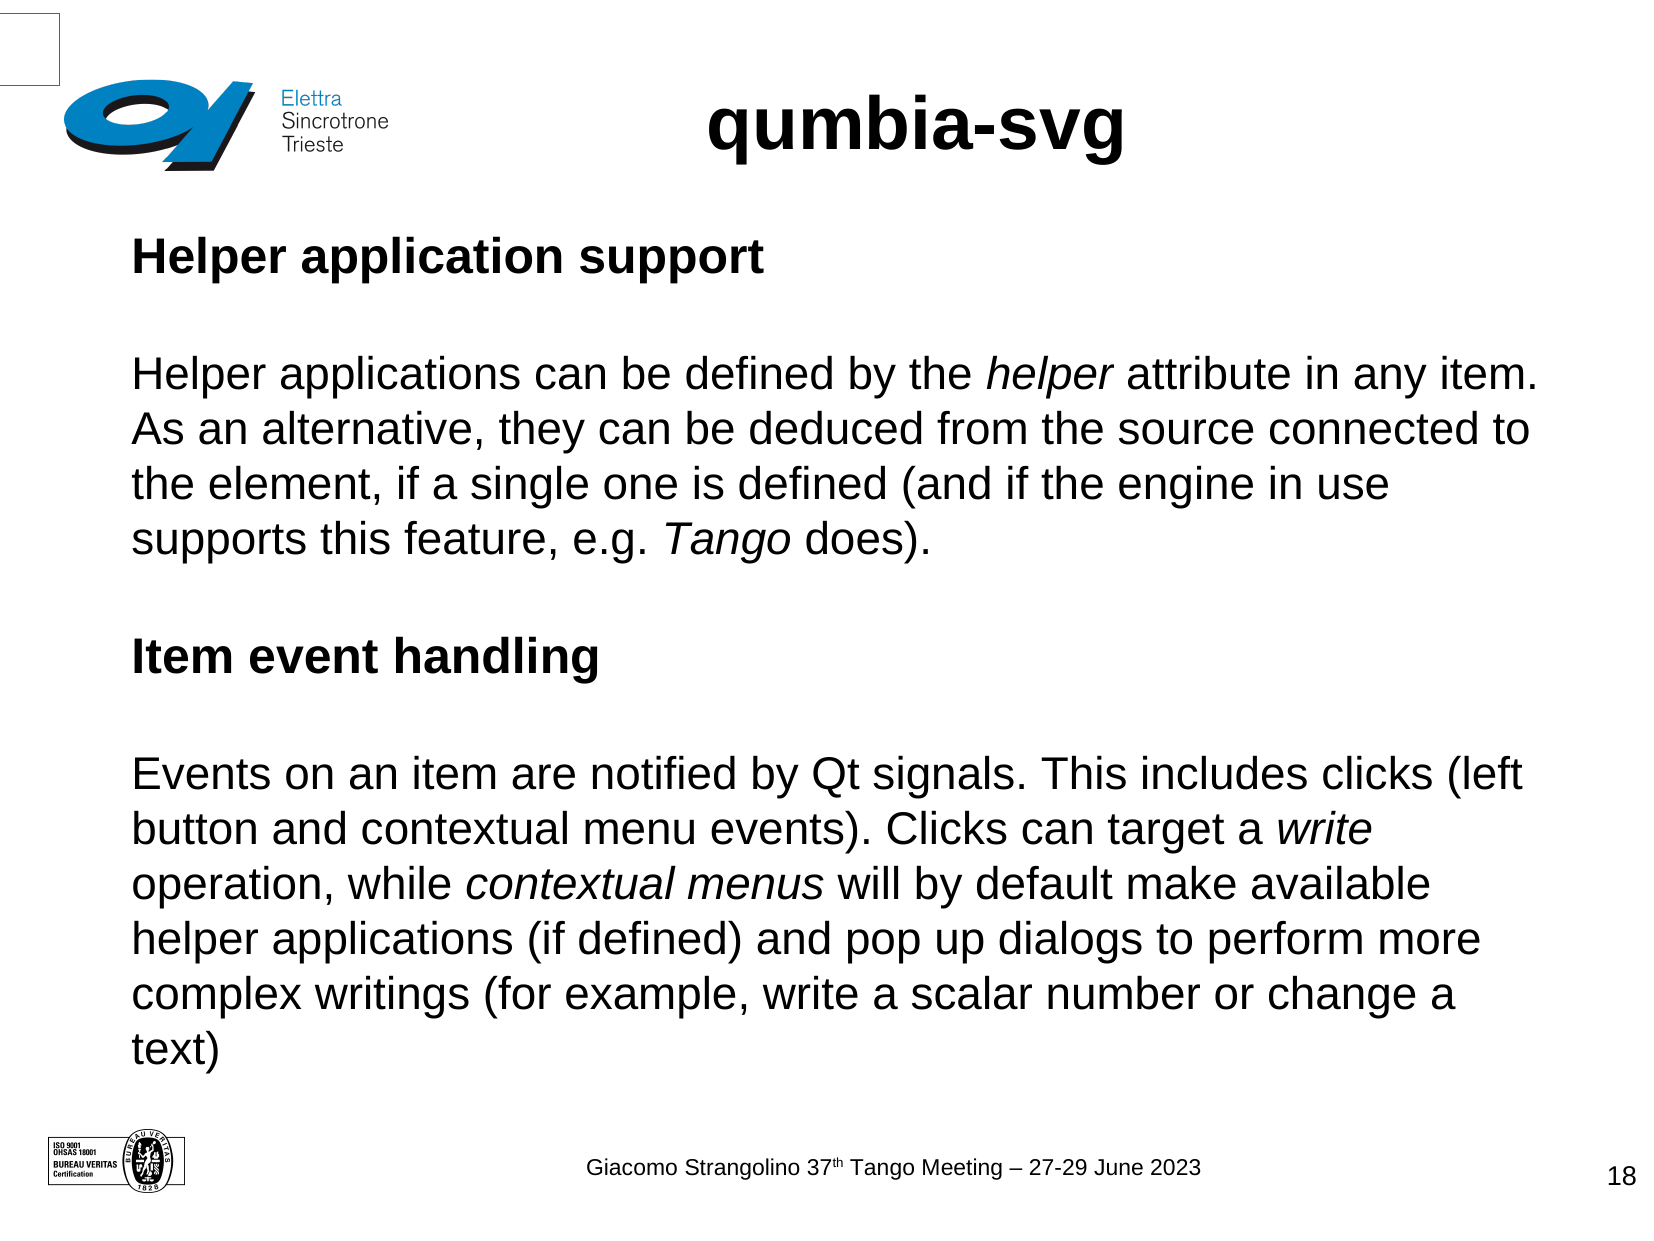

# qumbia-svg
Helper application support
Helper applications can be defined by the helper attribute in any item. As an alternative, they can be deduced from the source connected to the element, if a single one is defined (and if the engine in use supports this feature, e.g. Tango does).
Item event handling
Events on an item are notified by Qt signals. This includes clicks (left button and contextual menu events). Clicks can target a write operation, while contextual menus will by default make available helper applications (if defined) and pop up dialogs to perform more complex writings (for example, write a scalar number or change a text)